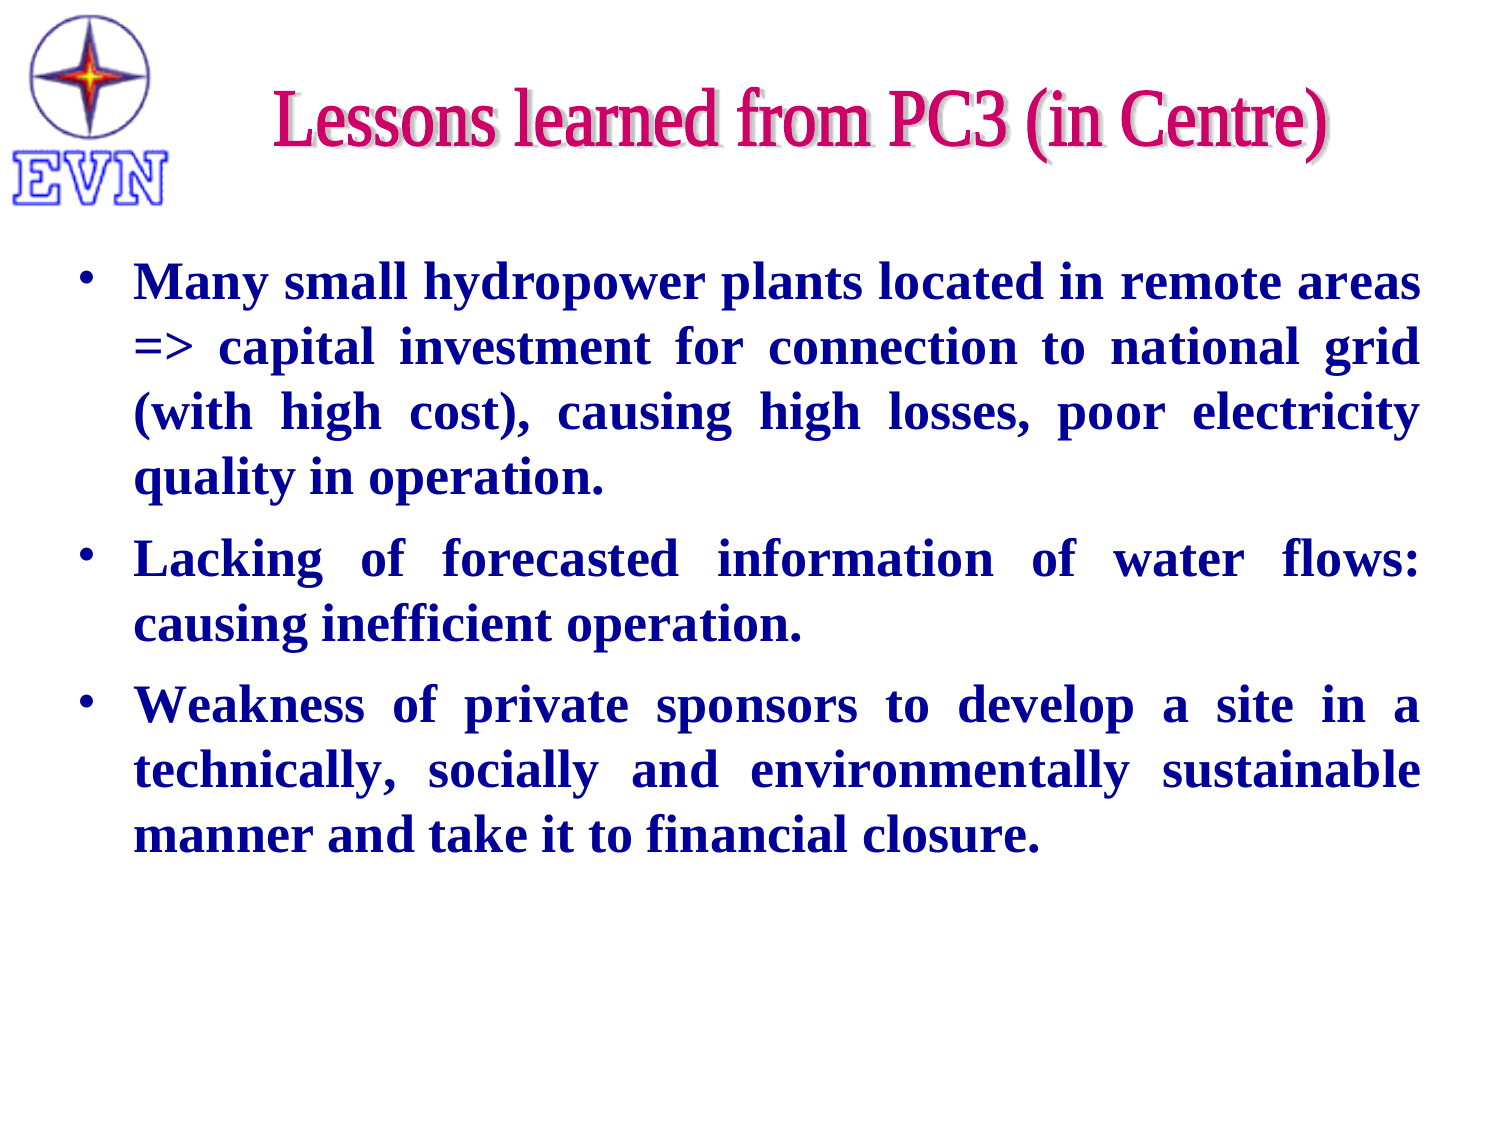

Lessons learned from PC3 (in Centre)
Many small hydropower plants located in remote areas => capital investment for connection to national grid (with high cost), causing high losses, poor electricity quality in operation.
Lacking of forecasted information of water flows: causing inefficient operation.
Weakness of private sponsors to develop a site in a technically, socially and environmentally sustainable manner and take it to financial closure.